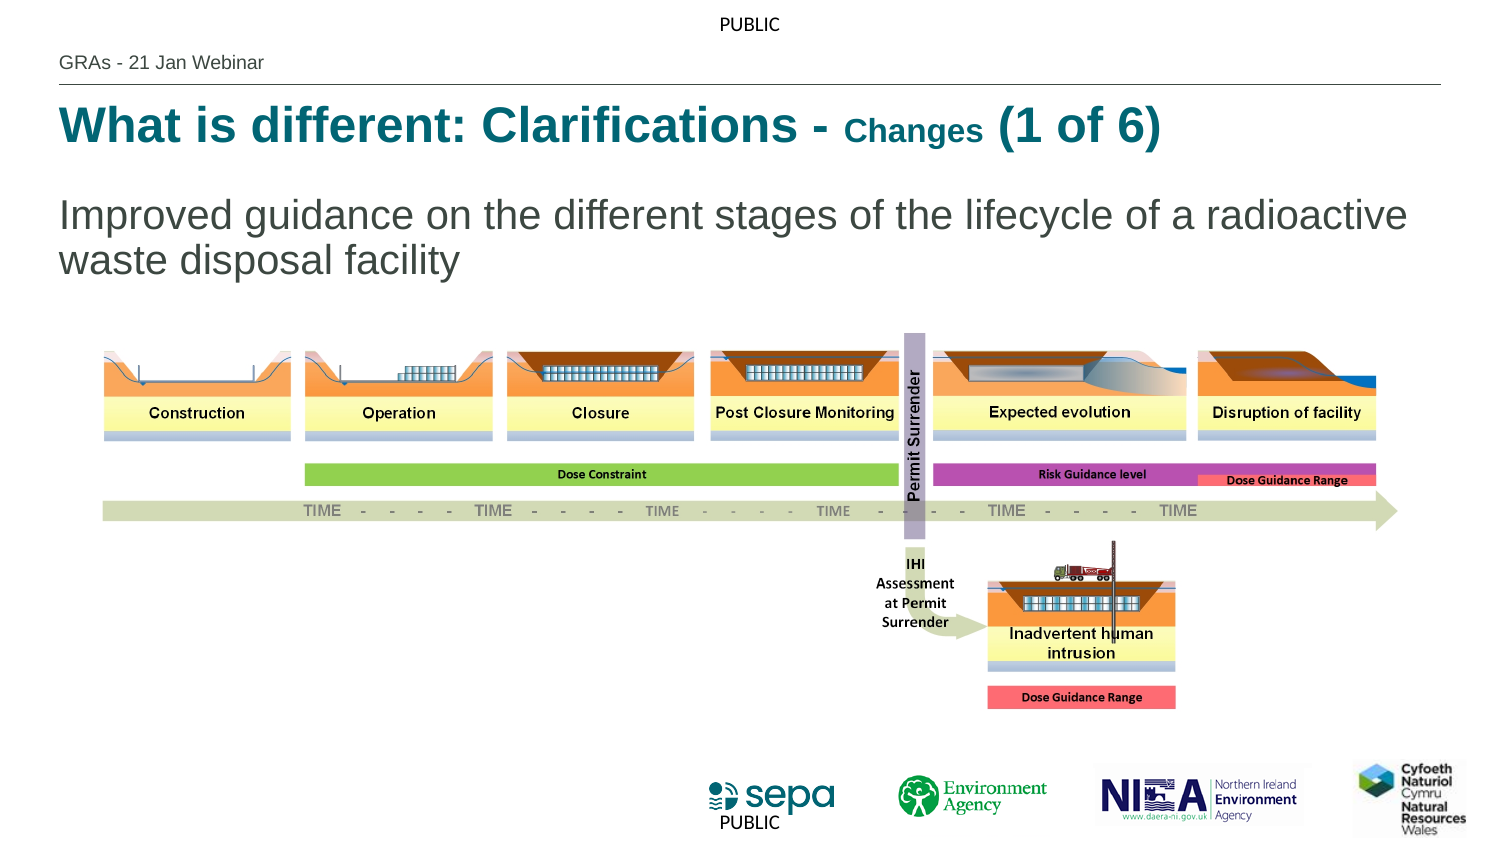

GRAs - 21 Jan Webinar
# What is different: Clarifications - Changes (1 of 6)
Improved guidance on the different stages of the lifecycle of a radioactive waste disposal facility